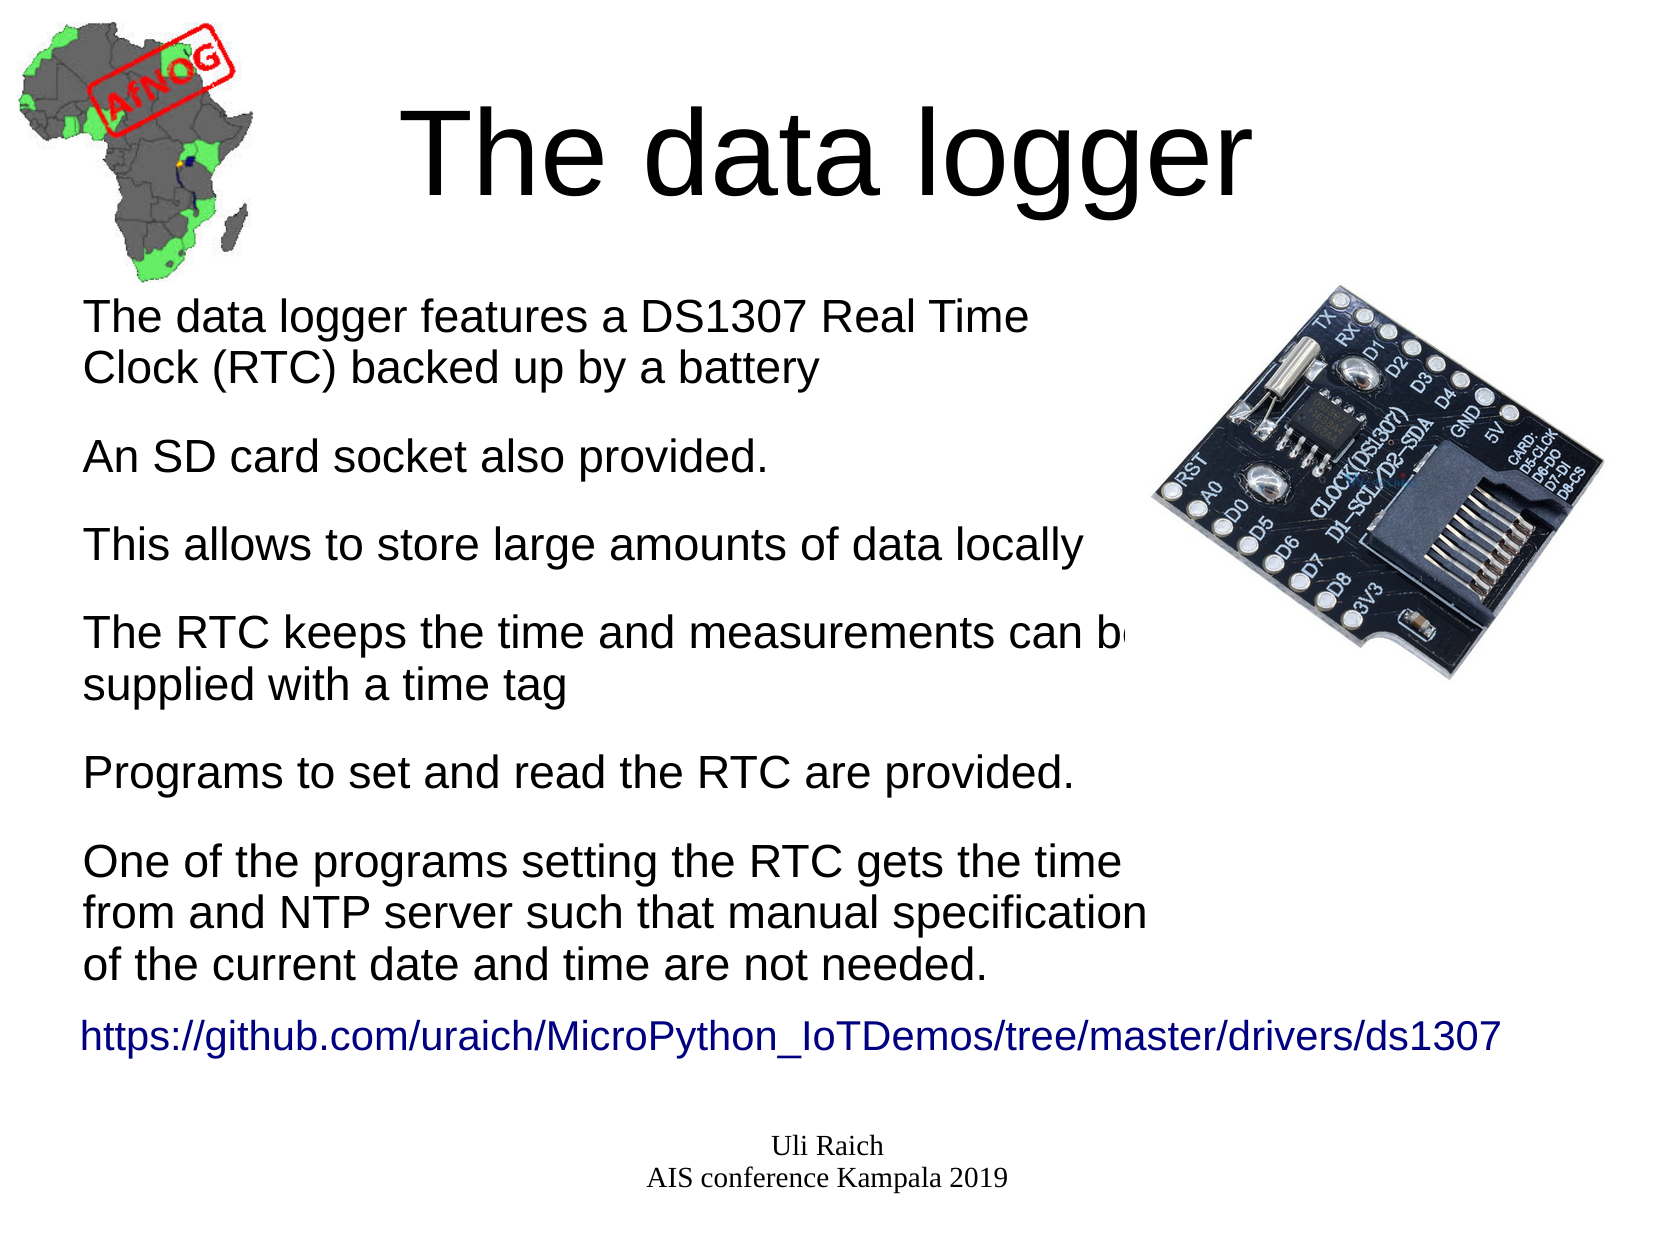

# The data logger
The data logger features a DS1307 Real Time Clock (RTC) backed up by a battery
An SD card socket also provided.
This allows to store large amounts of data locally
The RTC keeps the time and measurements can be supplied with a time tag
Programs to set and read the RTC are provided.
One of the programs setting the RTC gets the time from and NTP server such that manual specification of the current date and time are not needed.
https://github.com/uraich/MicroPython_IoTDemos/tree/master/drivers/ds1307